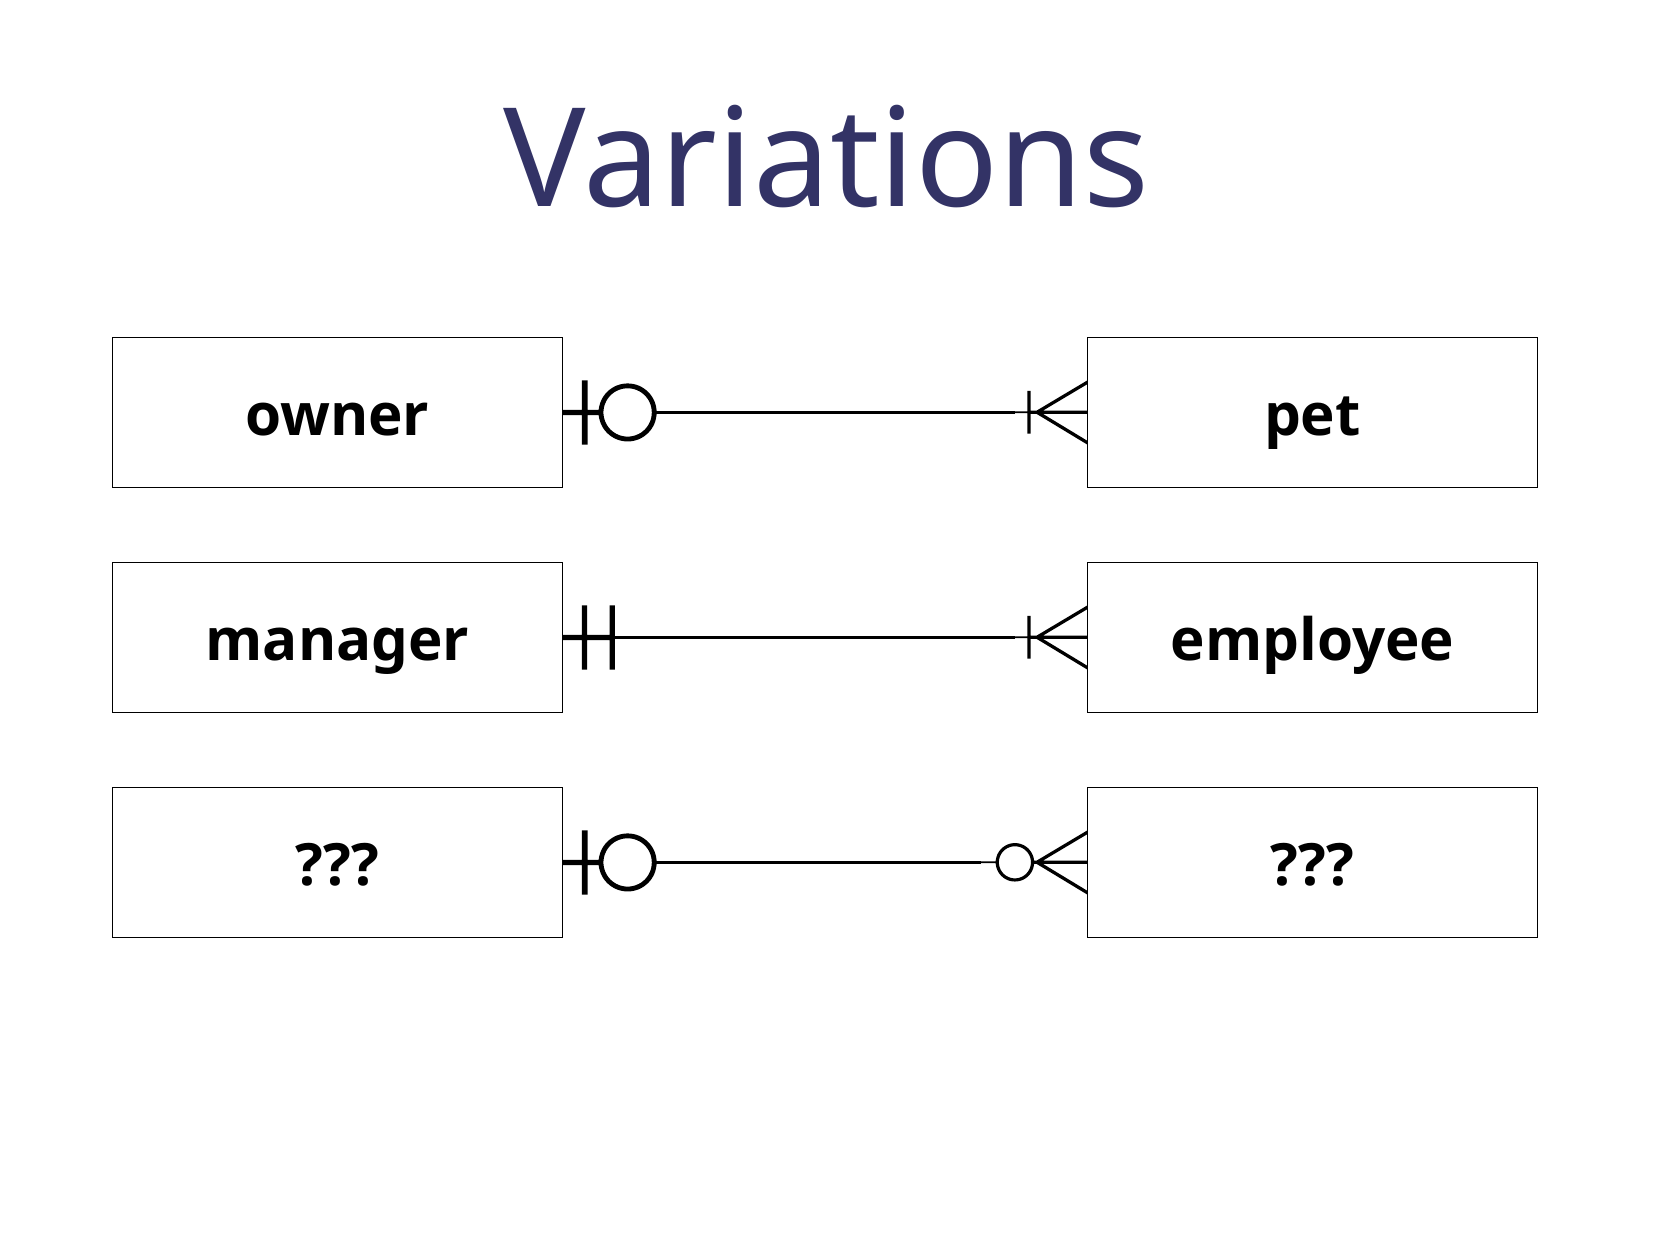

# Variations
owner
pet
manager
employee
???
???